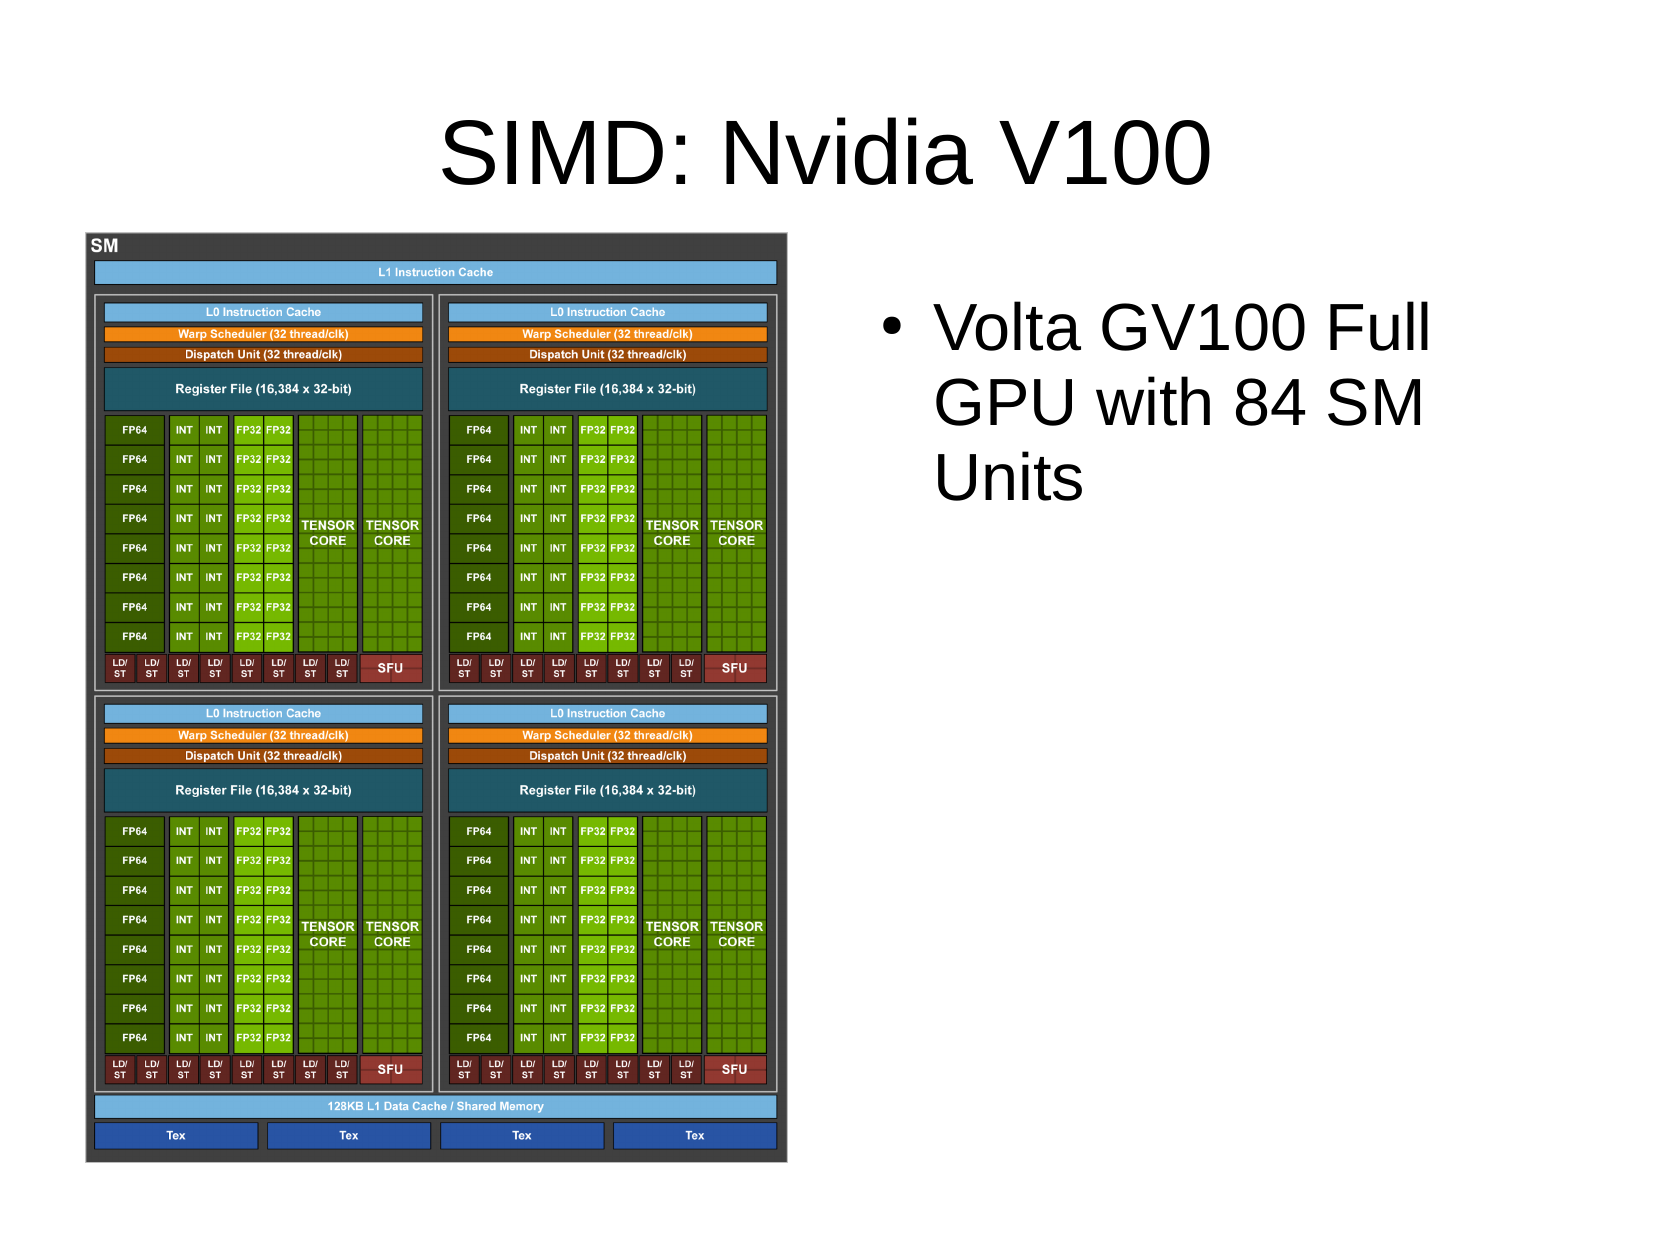

# SIMD: Nvidia V100
Volta GV100 Full GPU with 84 SM Units